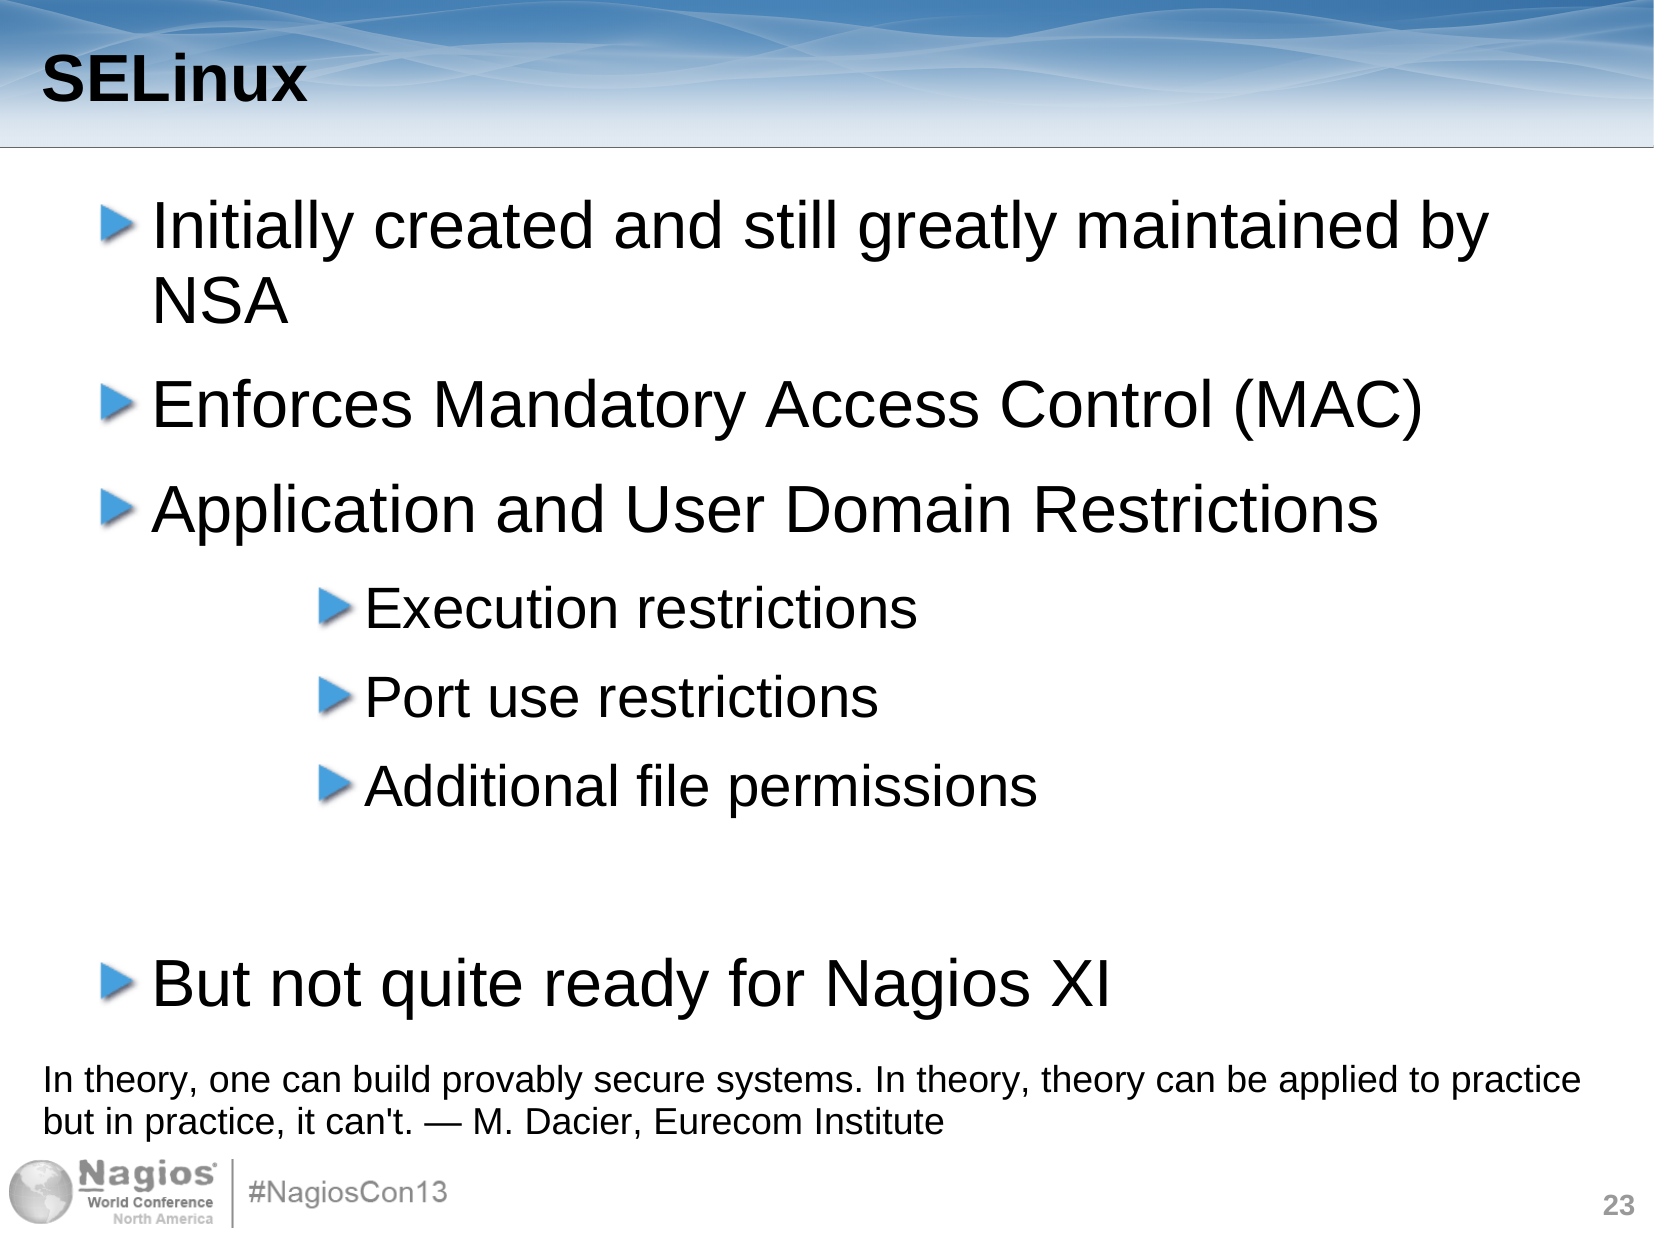

# SELinux
Initially created and still greatly maintained by NSA
Enforces Mandatory Access Control (MAC)
Application and User Domain Restrictions
Execution restrictions
Port use restrictions
Additional file permissions
But not quite ready for Nagios XI
In theory, one can build provably secure systems. In theory, theory can be applied to practice but in practice, it can't. — M. Dacier, Eurecom Institute
23